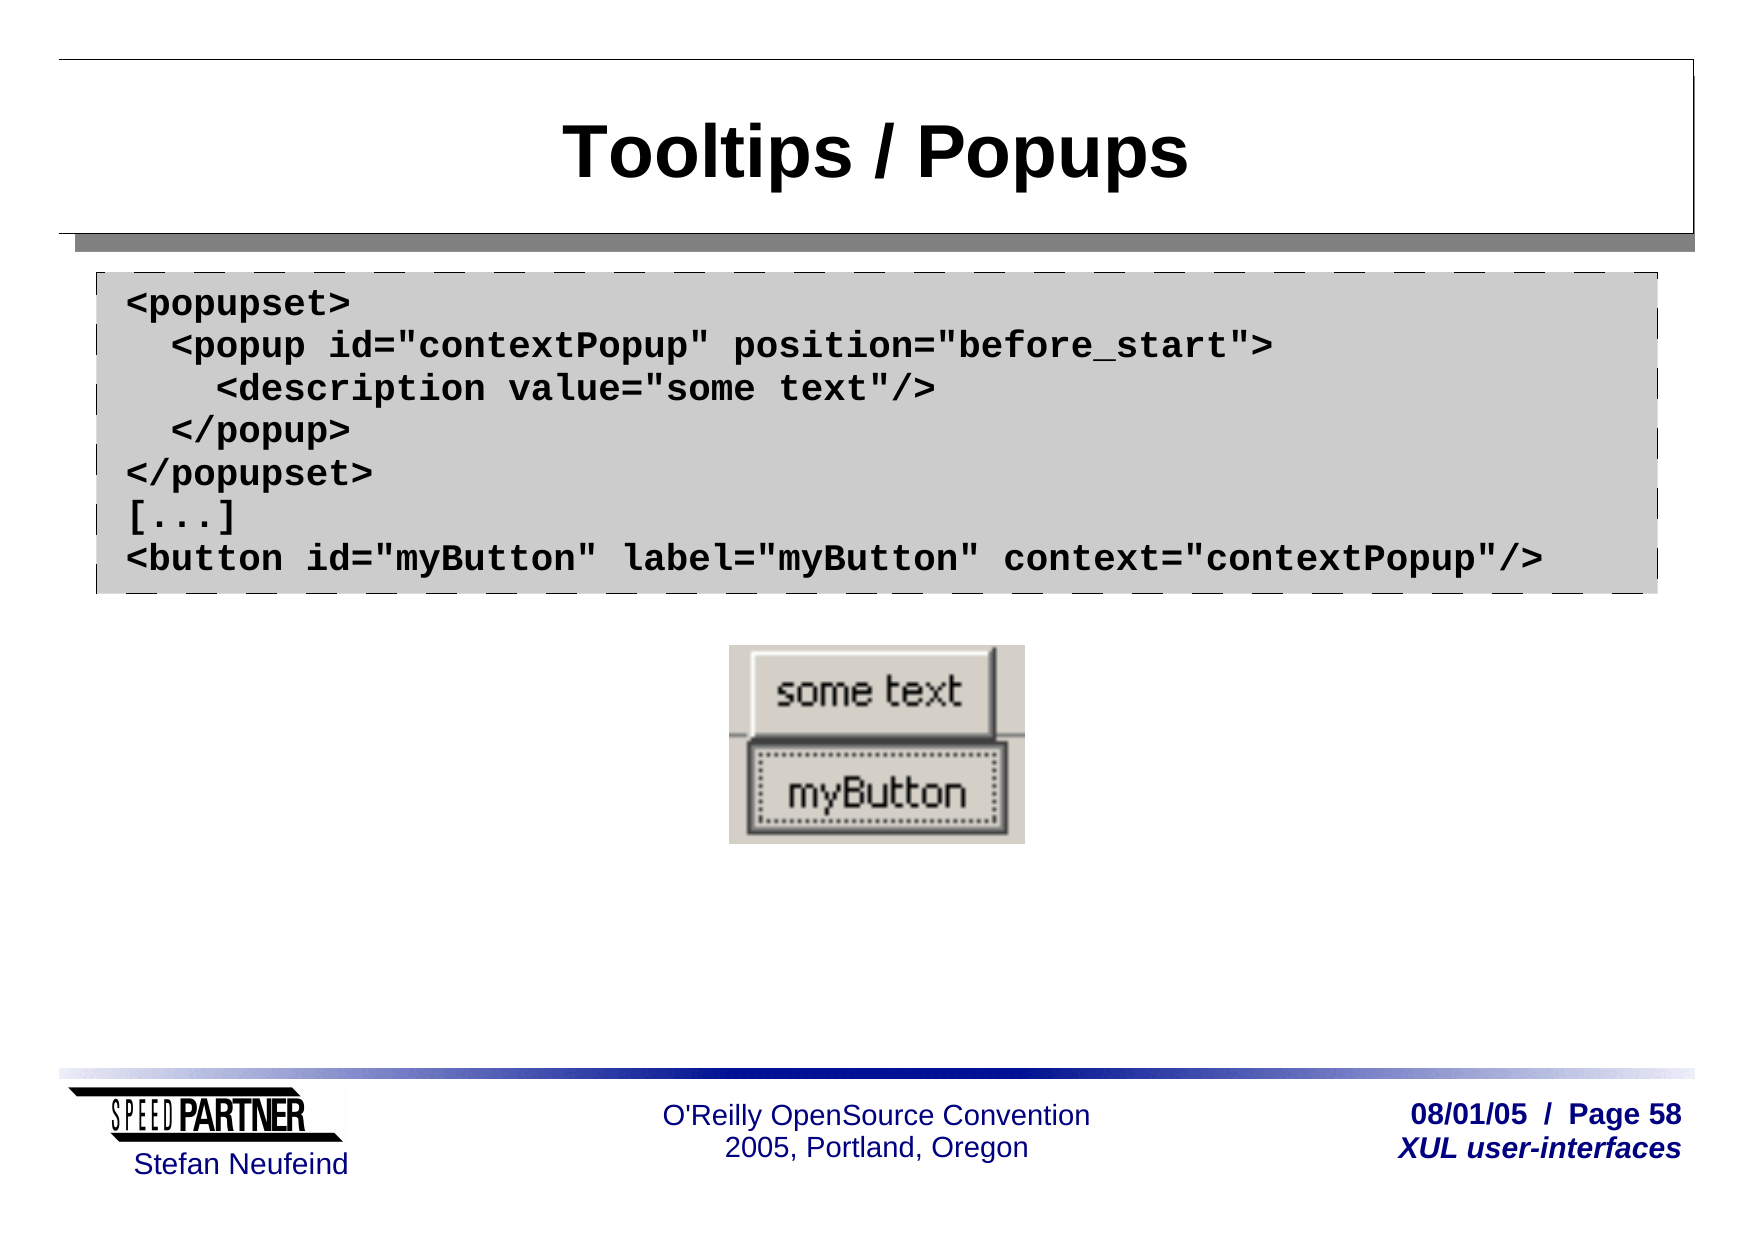

# Tooltips / Popups
<popupset>
 <popup id="contextPopup" position="before_start">
 <description value="some text"/>
 </popup>
</popupset>
[...]
<button id="myButton" label="myButton" context="contextPopup"/>